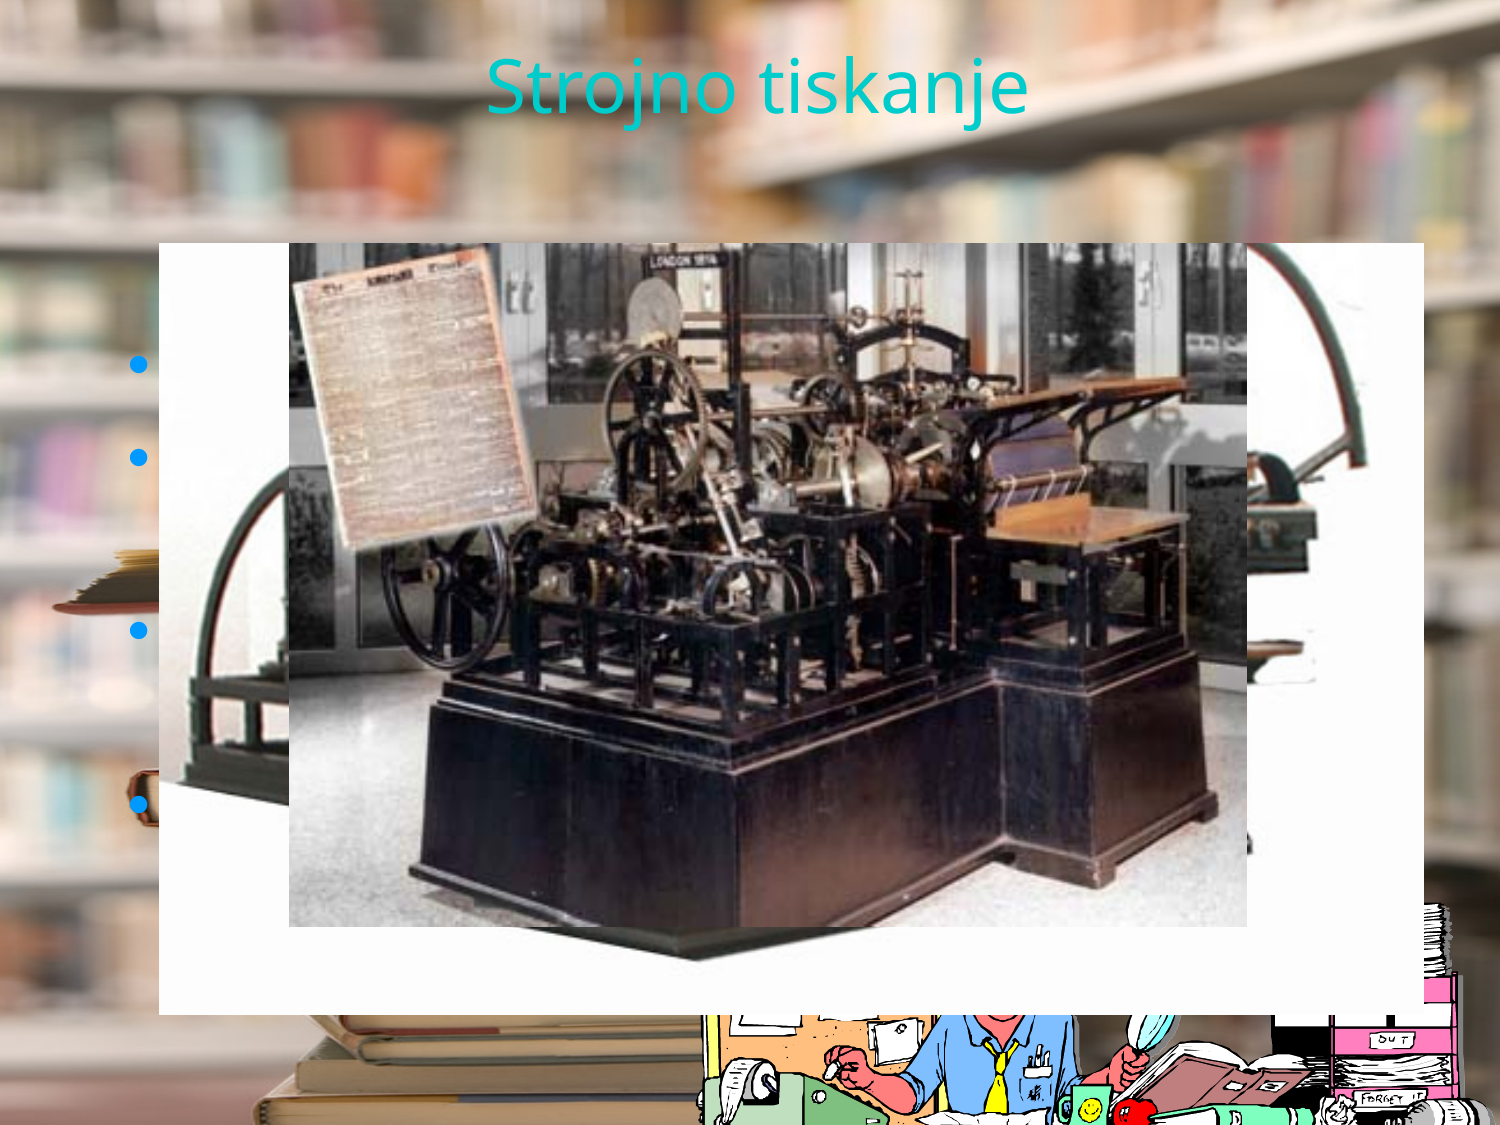

Strojno tiskanje
# Frederich Koenig
Izdela prvi uporabljiv in uspešen tiskarski stroj.
Tiskovna forma se je avtomatsko premikala in odmikala od tiskala.
Augustus Alegaht – stroj za tiskanje denarja.